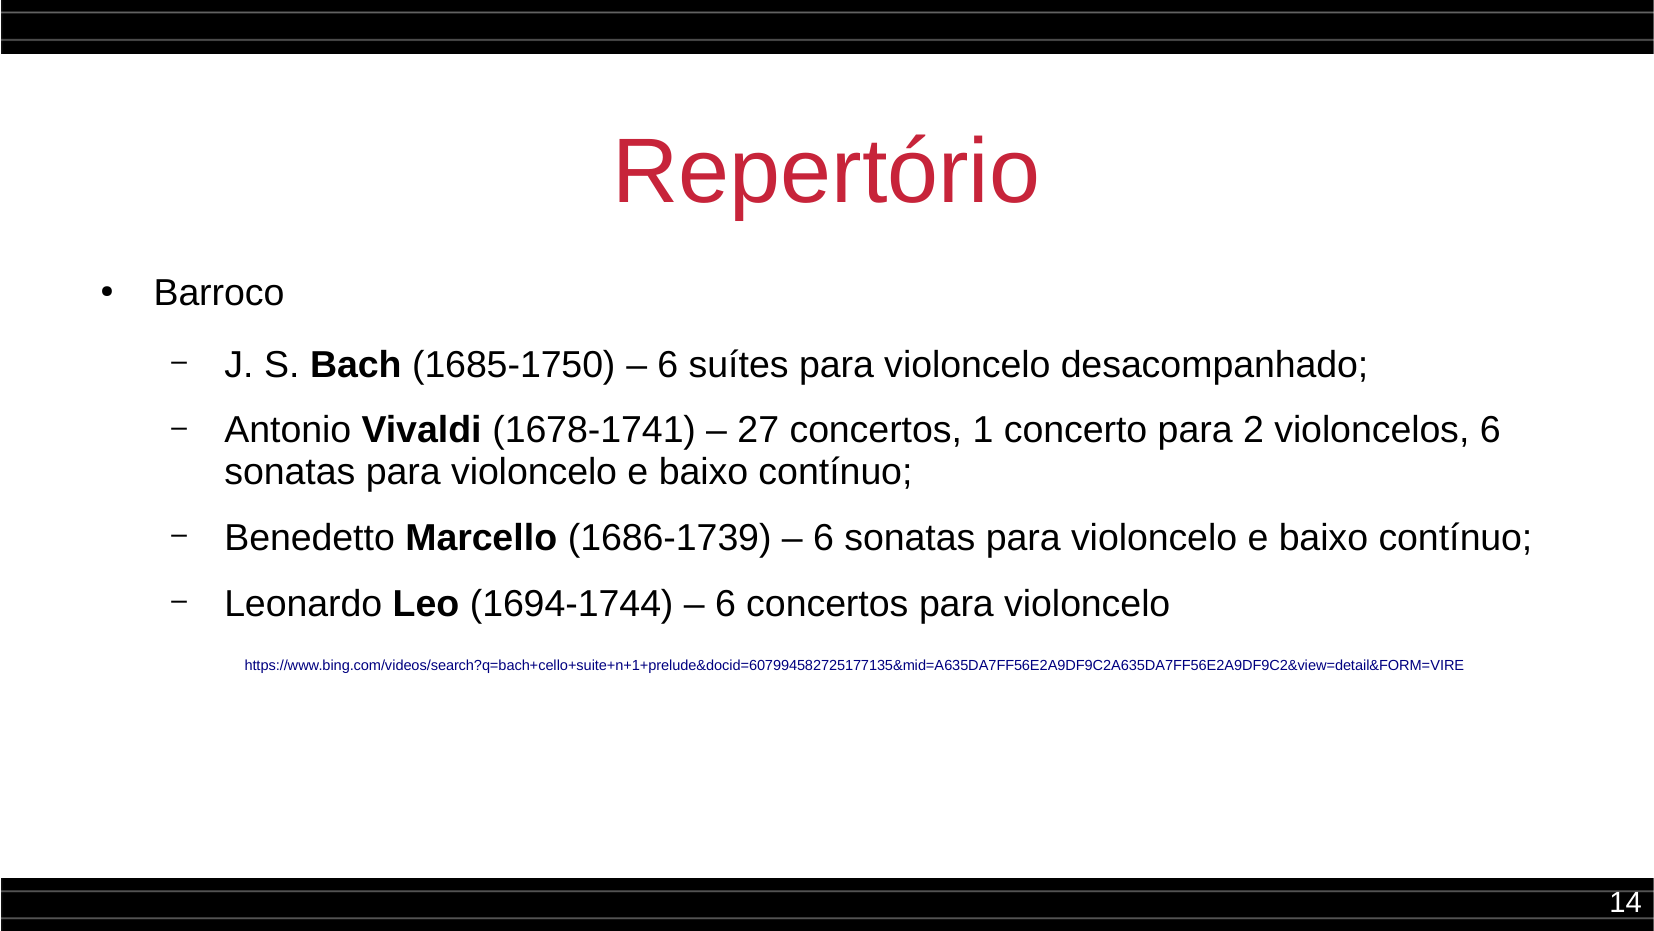

# Repertório
Barroco
J. S. Bach (1685-1750) – 6 suítes para violoncelo desacompanhado;
Antonio Vivaldi (1678-1741) – 27 concertos, 1 concerto para 2 violoncelos, 6 sonatas para violoncelo e baixo contínuo;
Benedetto Marcello (1686-1739) – 6 sonatas para violoncelo e baixo contínuo;
Leonardo Leo (1694-1744) – 6 concertos para violoncelo
https://www.bing.com/videos/search?q=bach+cello+suite+n+1+prelude&docid=607994582725177135&mid=A635DA7FF56E2A9DF9C2A635DA7FF56E2A9DF9C2&view=detail&FORM=VIRE